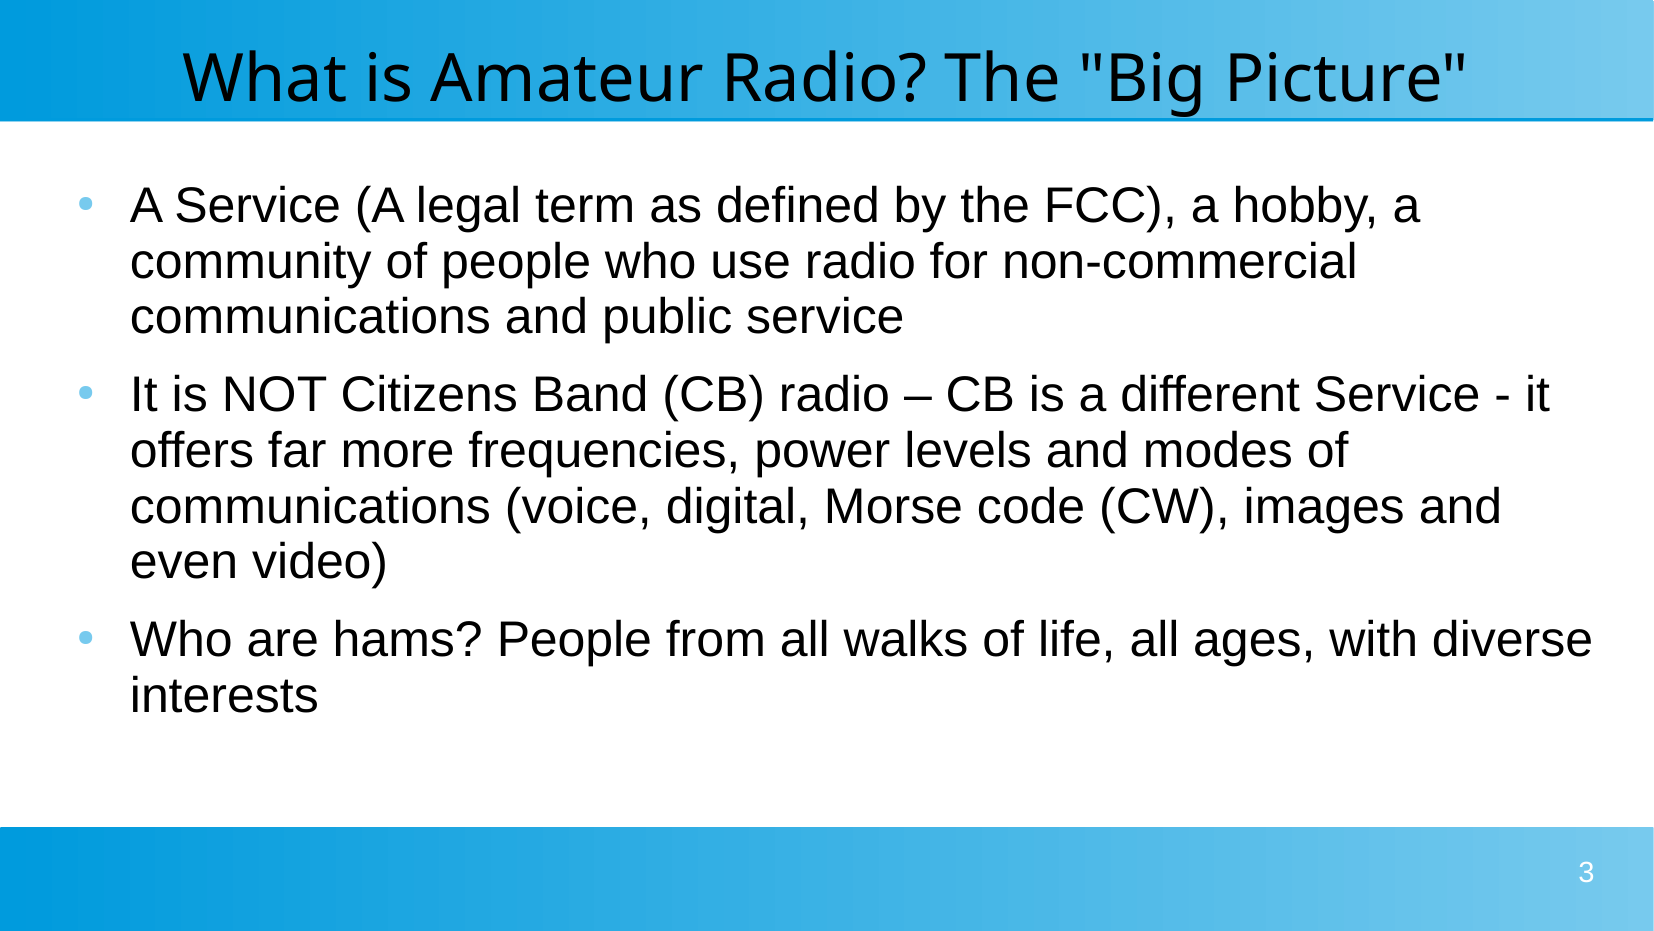

# What is Amateur Radio? The "Big Picture"
A Service (A legal term as defined by the FCC), a hobby, a community of people who use radio for non-commercial communications and public service
It is NOT Citizens Band (CB) radio – CB is a different Service - it offers far more frequencies, power levels and modes of communications (voice, digital, Morse code (CW), images and even video)
Who are hams? People from all walks of life, all ages, with diverse interests
3